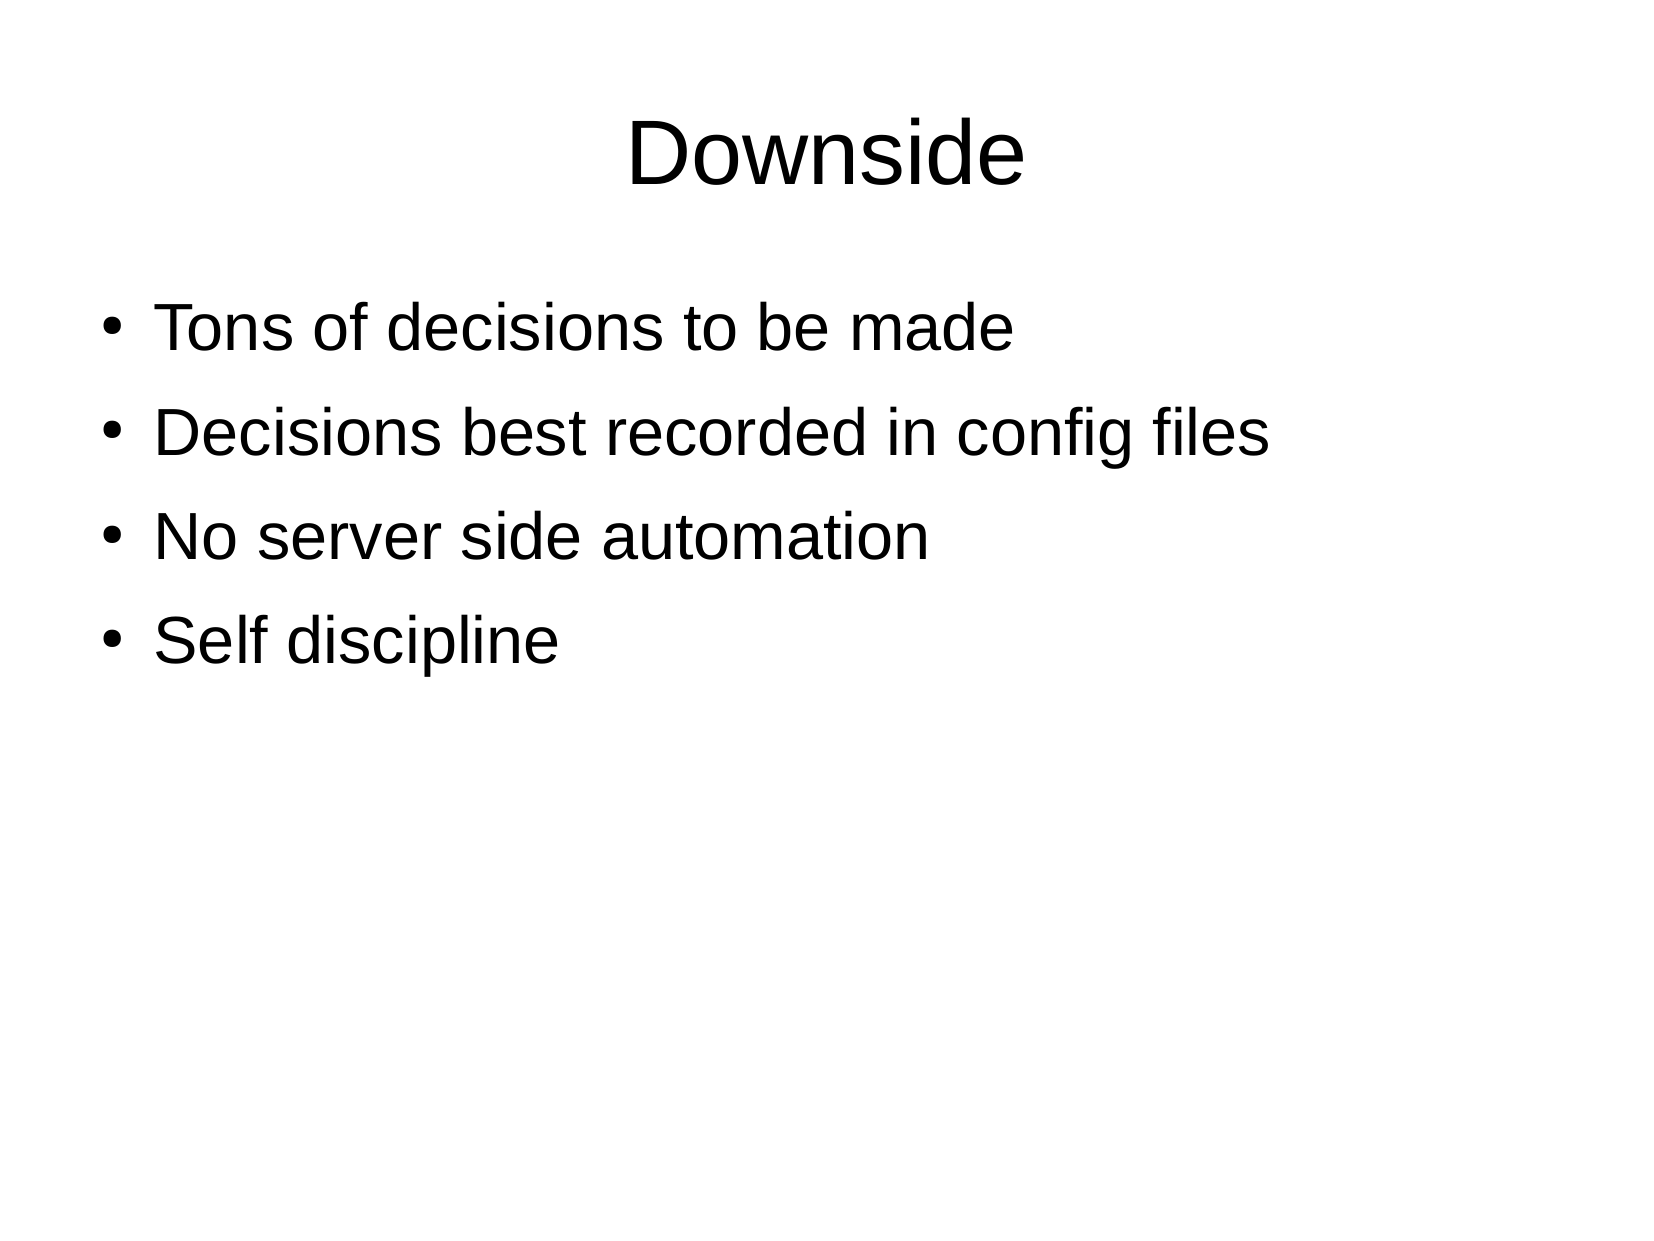

# Downside
Tons of decisions to be made
Decisions best recorded in config files
No server side automation
Self discipline